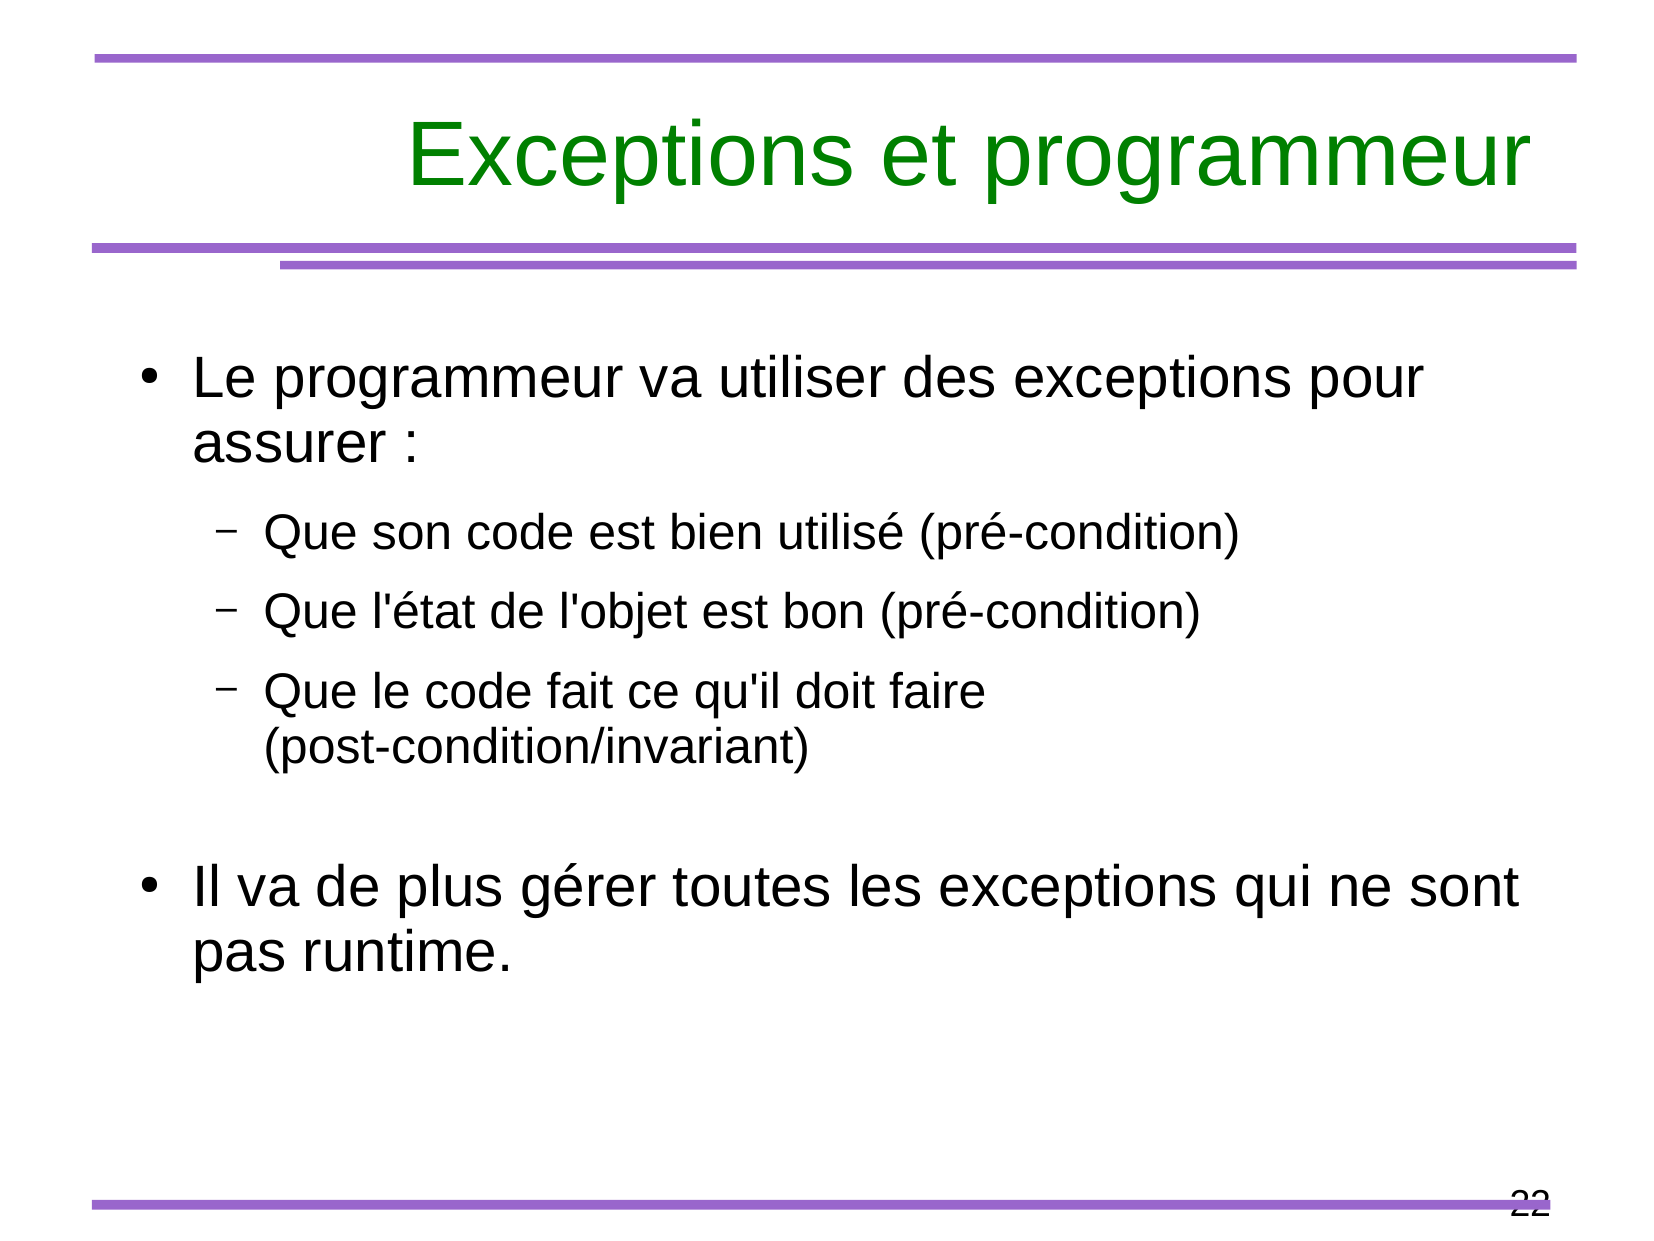

Exceptions et programmeur
# Le programmeur va utiliser des exceptions pour assurer :
Que son code est bien utilisé (pré-condition)
Que l'état de l'objet est bon (pré-condition)
Que le code fait ce qu'il doit faire
(post-condition/invariant)
Il va de plus gérer toutes les exceptions qui ne sont pas runtime.